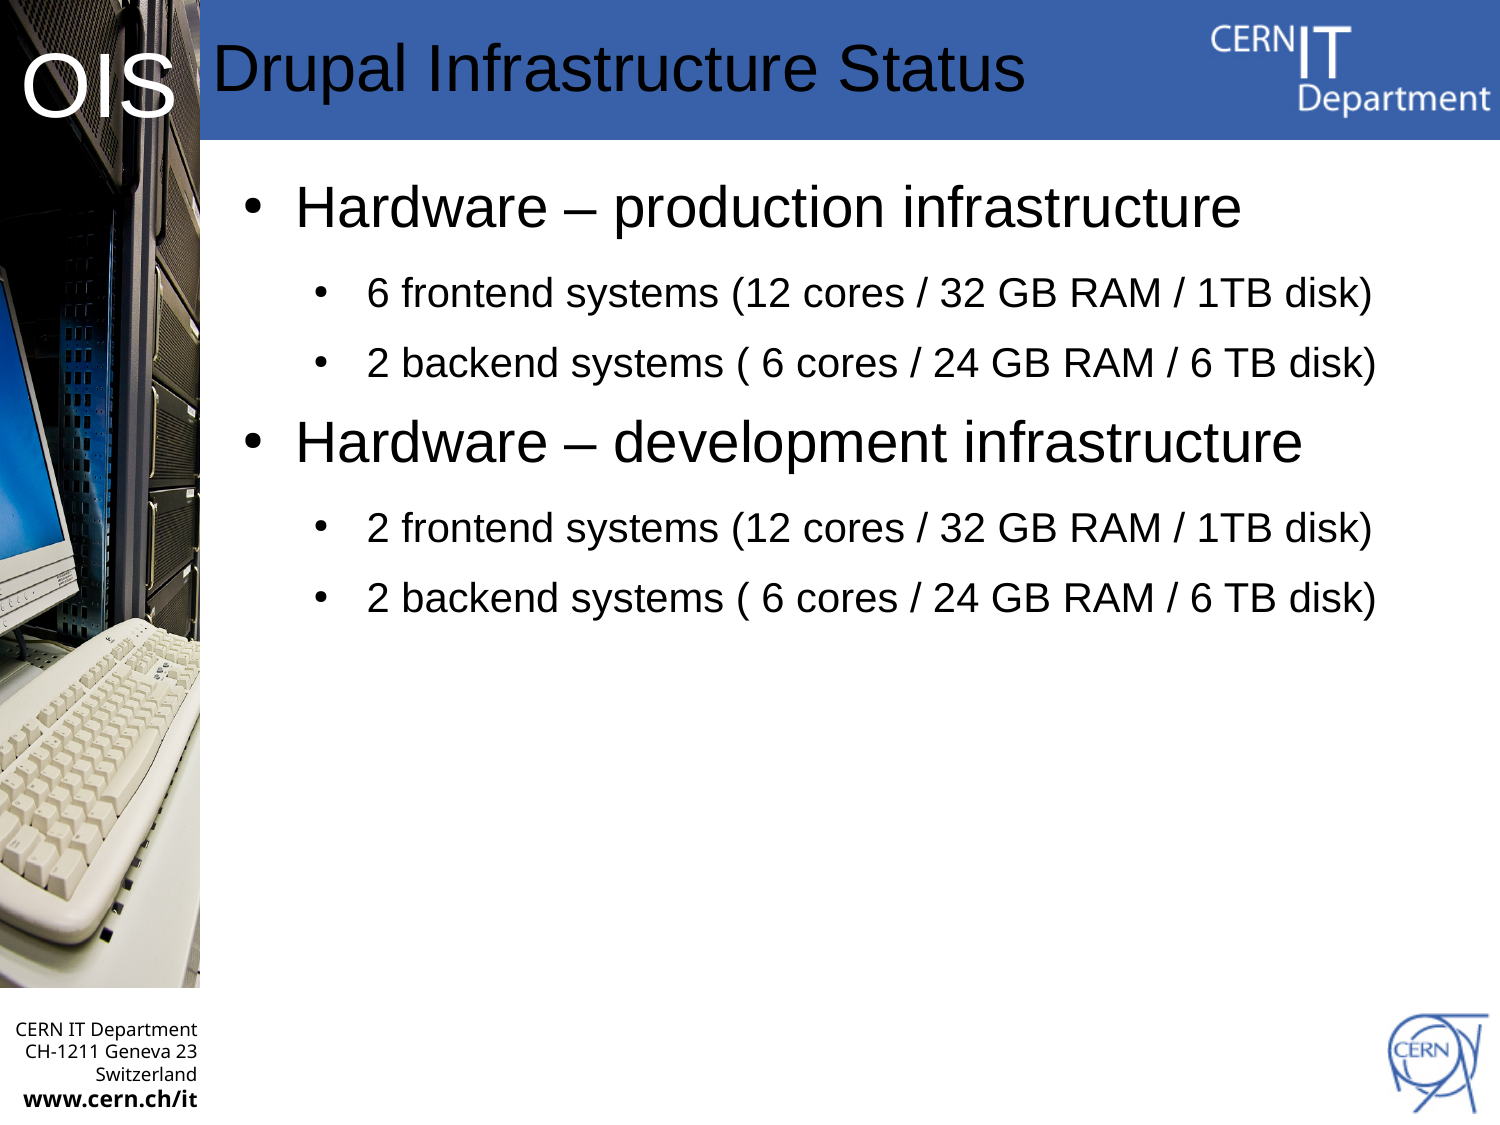

# Drupal Infrastructure Status
Hardware – production infrastructure
6 frontend systems (12 cores / 32 GB RAM / 1TB disk)
2 backend systems ( 6 cores / 24 GB RAM / 6 TB disk)
Hardware – development infrastructure
2 frontend systems (12 cores / 32 GB RAM / 1TB disk)
2 backend systems ( 6 cores / 24 GB RAM / 6 TB disk)